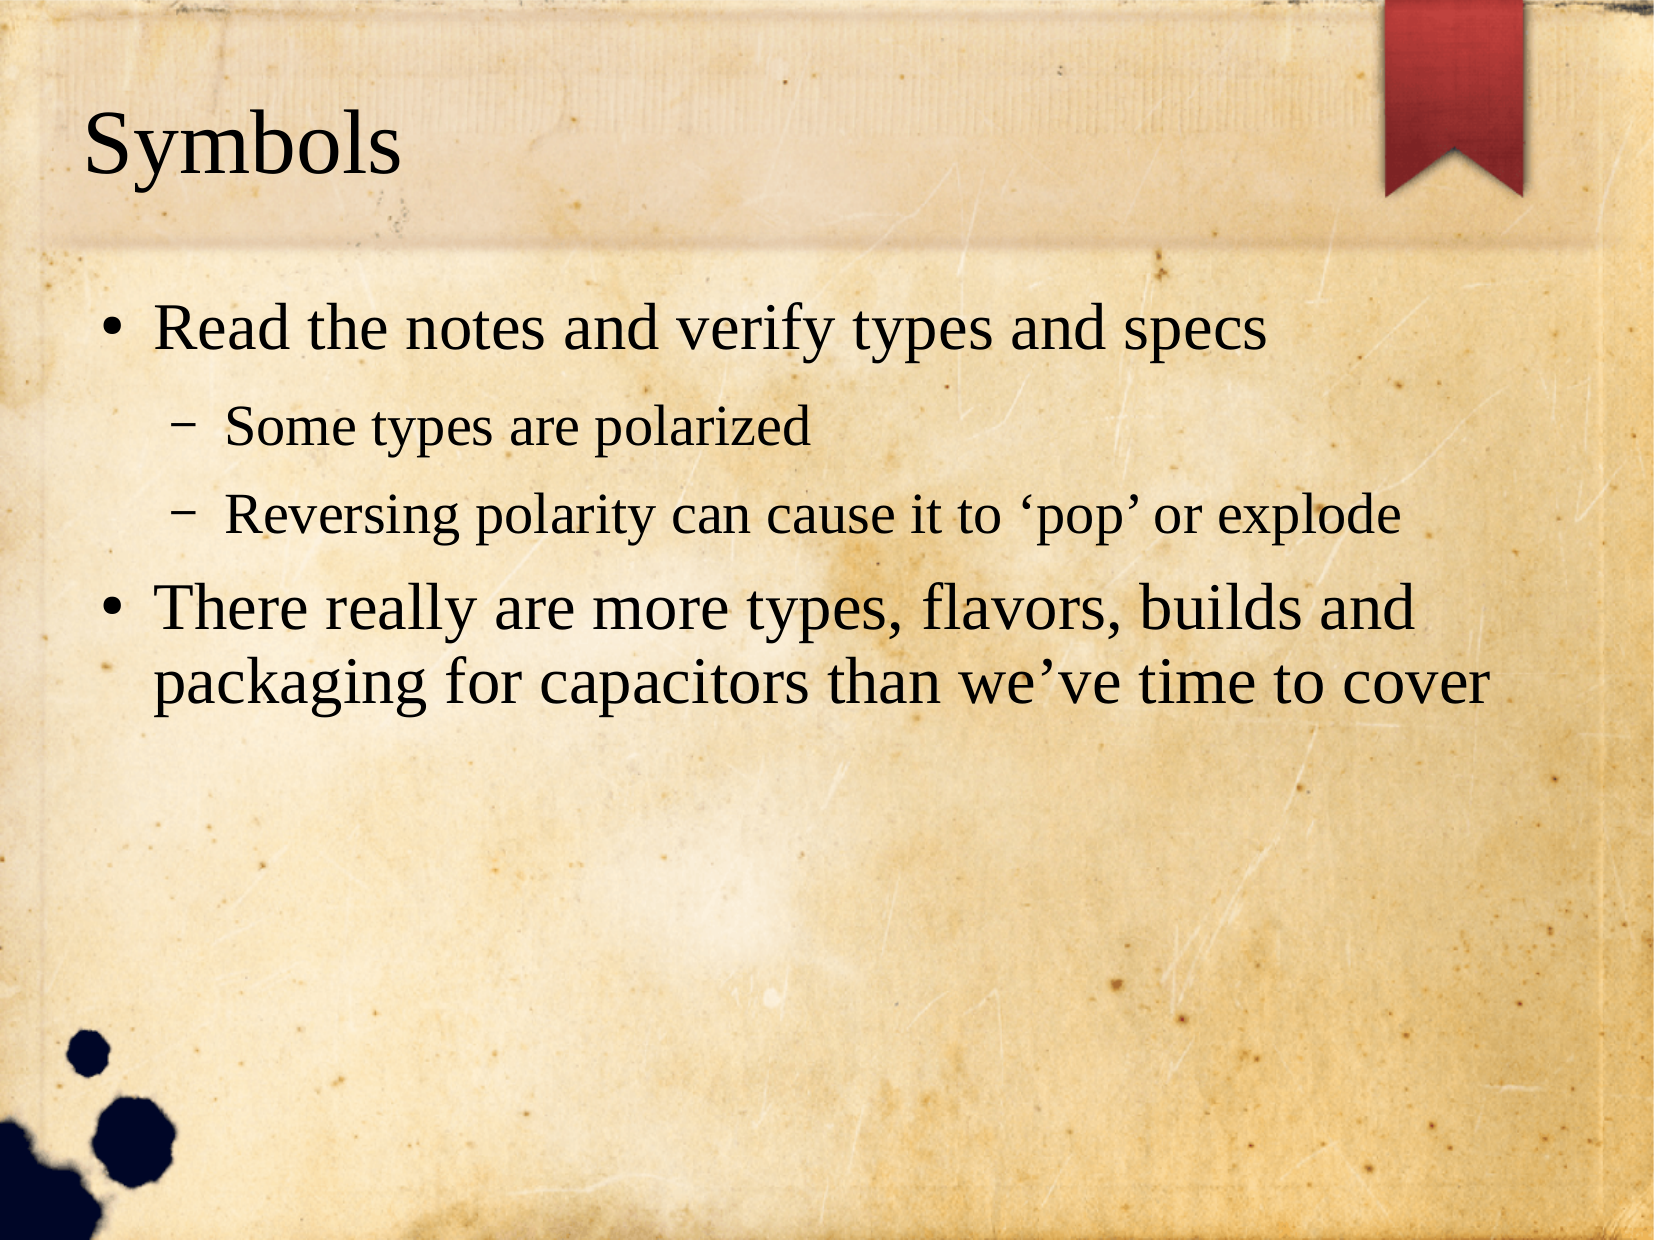

# Symbols
Read the notes and verify types and specs
Some types are polarized
Reversing polarity can cause it to ‘pop’ or explode
There really are more types, flavors, builds and packaging for capacitors than we’ve time to cover